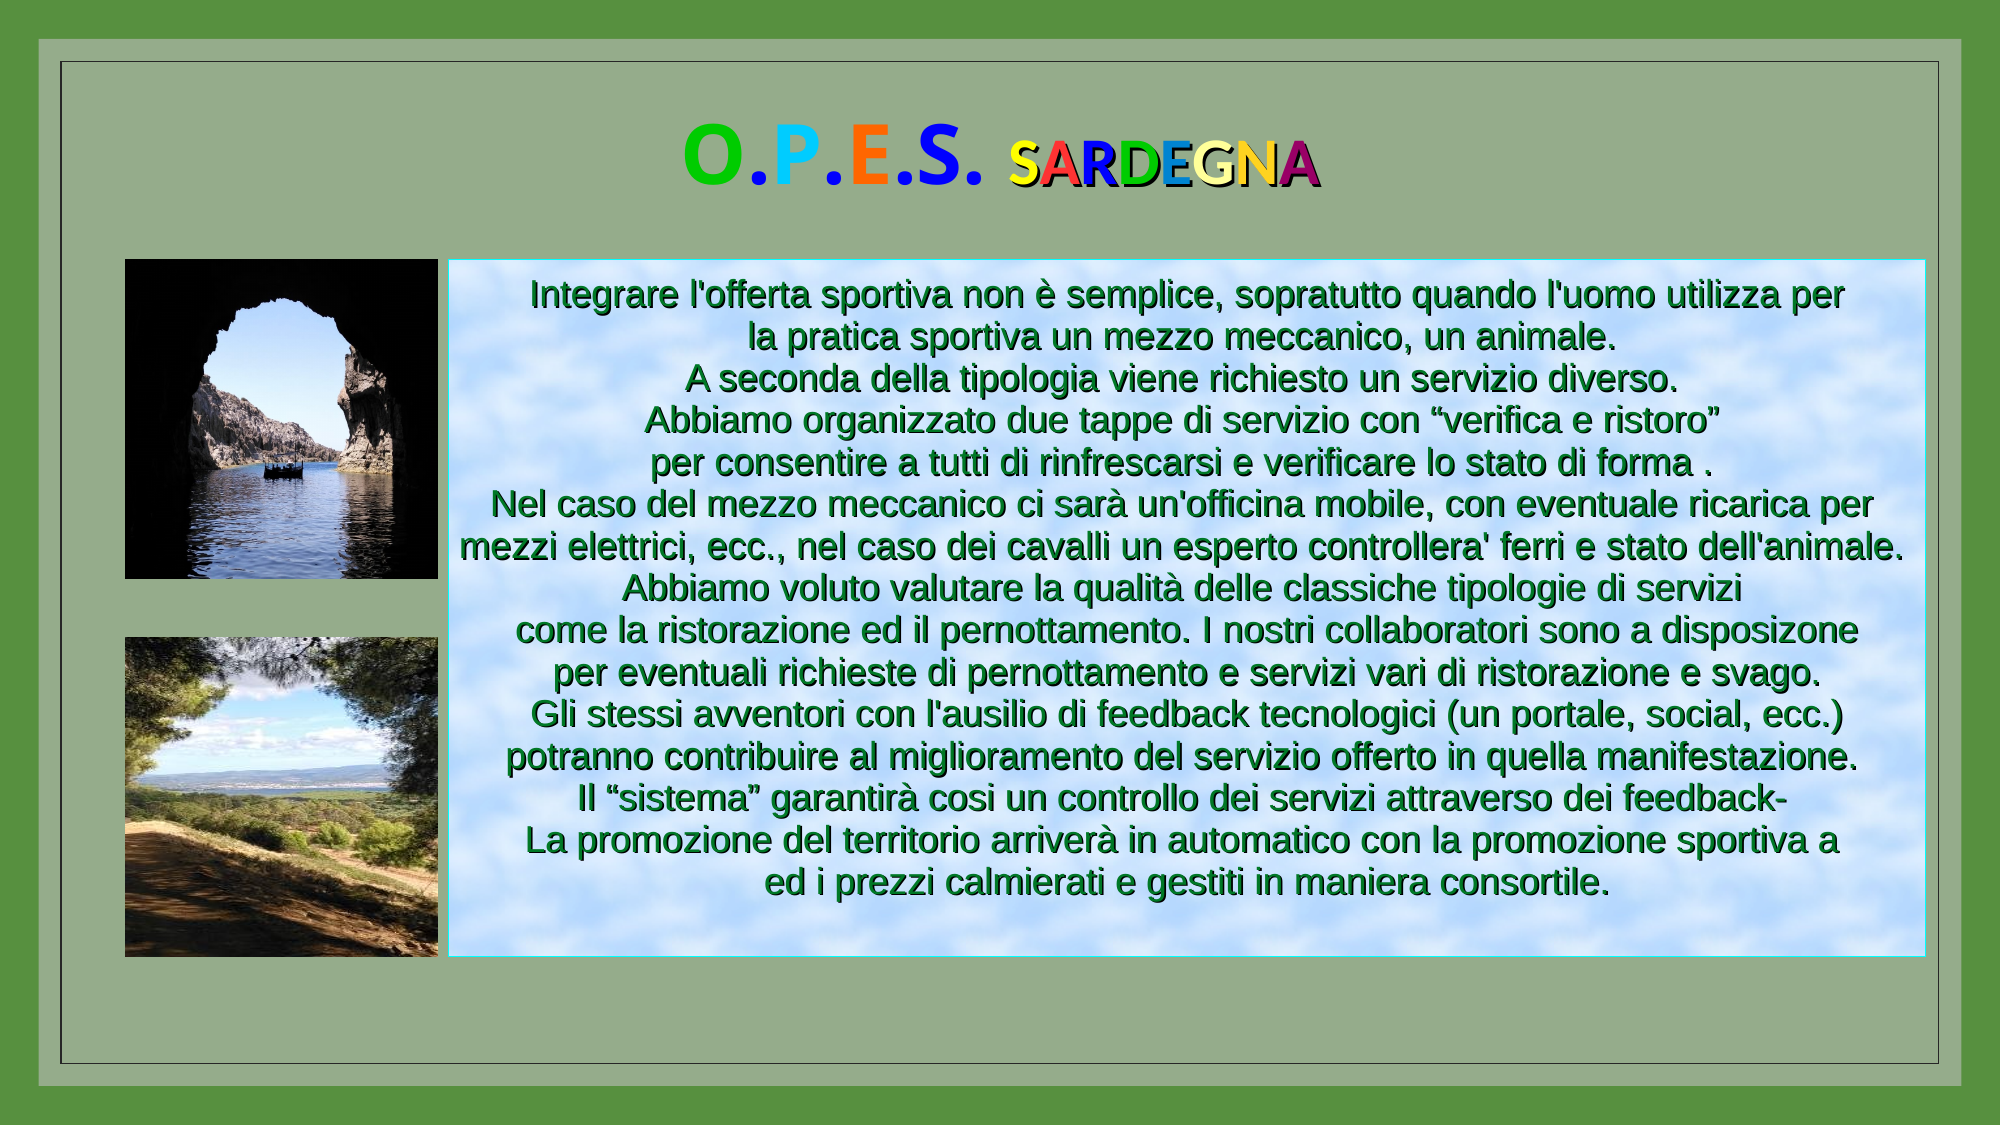

# O.P.E.S. SARDEGNA
Integrare l'offerta sportiva non è semplice, sopratutto quando l'uomo utilizza per
la pratica sportiva un mezzo meccanico, un animale.
A seconda della tipologia viene richiesto un servizio diverso.
Abbiamo organizzato due tappe di servizio con “verifica e ristoro”
per consentire a tutti di rinfrescarsi e verificare lo stato di forma .
Nel caso del mezzo meccanico ci sarà un'officina mobile, con eventuale ricarica per
mezzi elettrici, ecc., nel caso dei cavalli un esperto controllera' ferri e stato dell'animale.
Abbiamo voluto valutare la qualità delle classiche tipologie di servizi
come la ristorazione ed il pernottamento. I nostri collaboratori sono a disposizone
per eventuali richieste di pernottamento e servizi vari di ristorazione e svago.
Gli stessi avventori con l'ausilio di feedback tecnologici (un portale, social, ecc.)
potranno contribuire al miglioramento del servizio offerto in quella manifestazione.
Il “sistema” garantirà cosi un controllo dei servizi attraverso dei feedback-
La promozione del territorio arriverà in automatico con la promozione sportiva a
ed i prezzi calmierati e gestiti in maniera consortile.